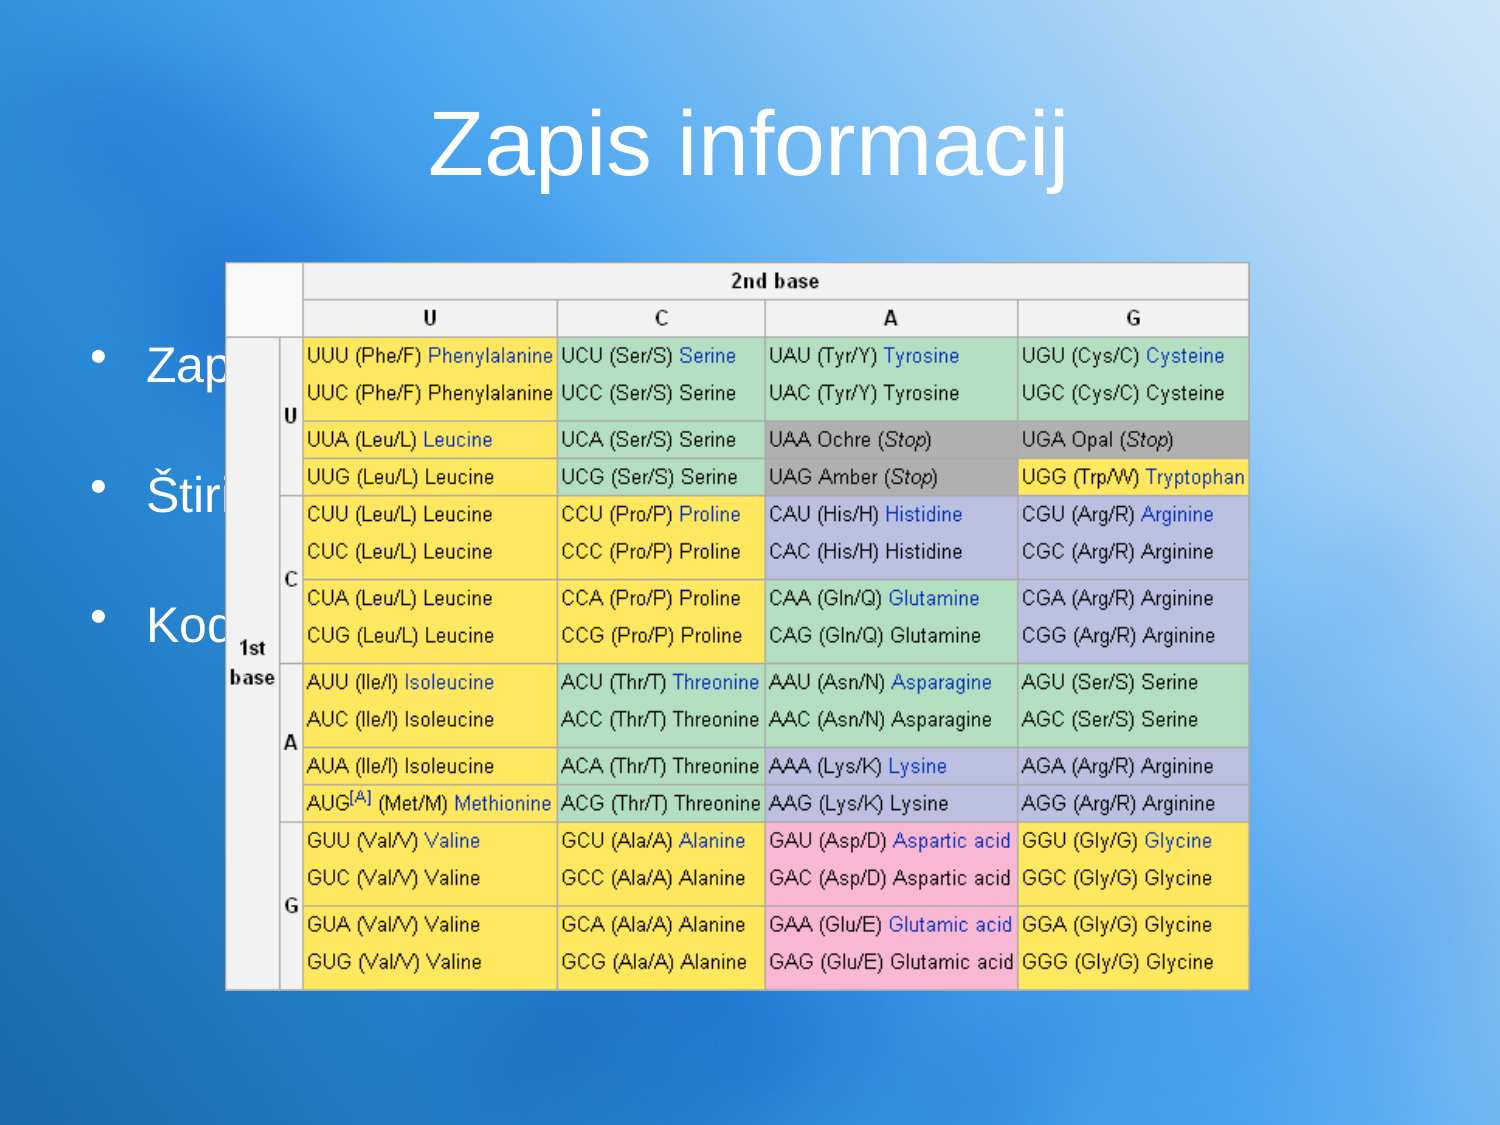

# Zapis informacij
Zaporedje baz
Štiriški sistem (A, T, G, C, U)
Kodogen - kodon - antikodon